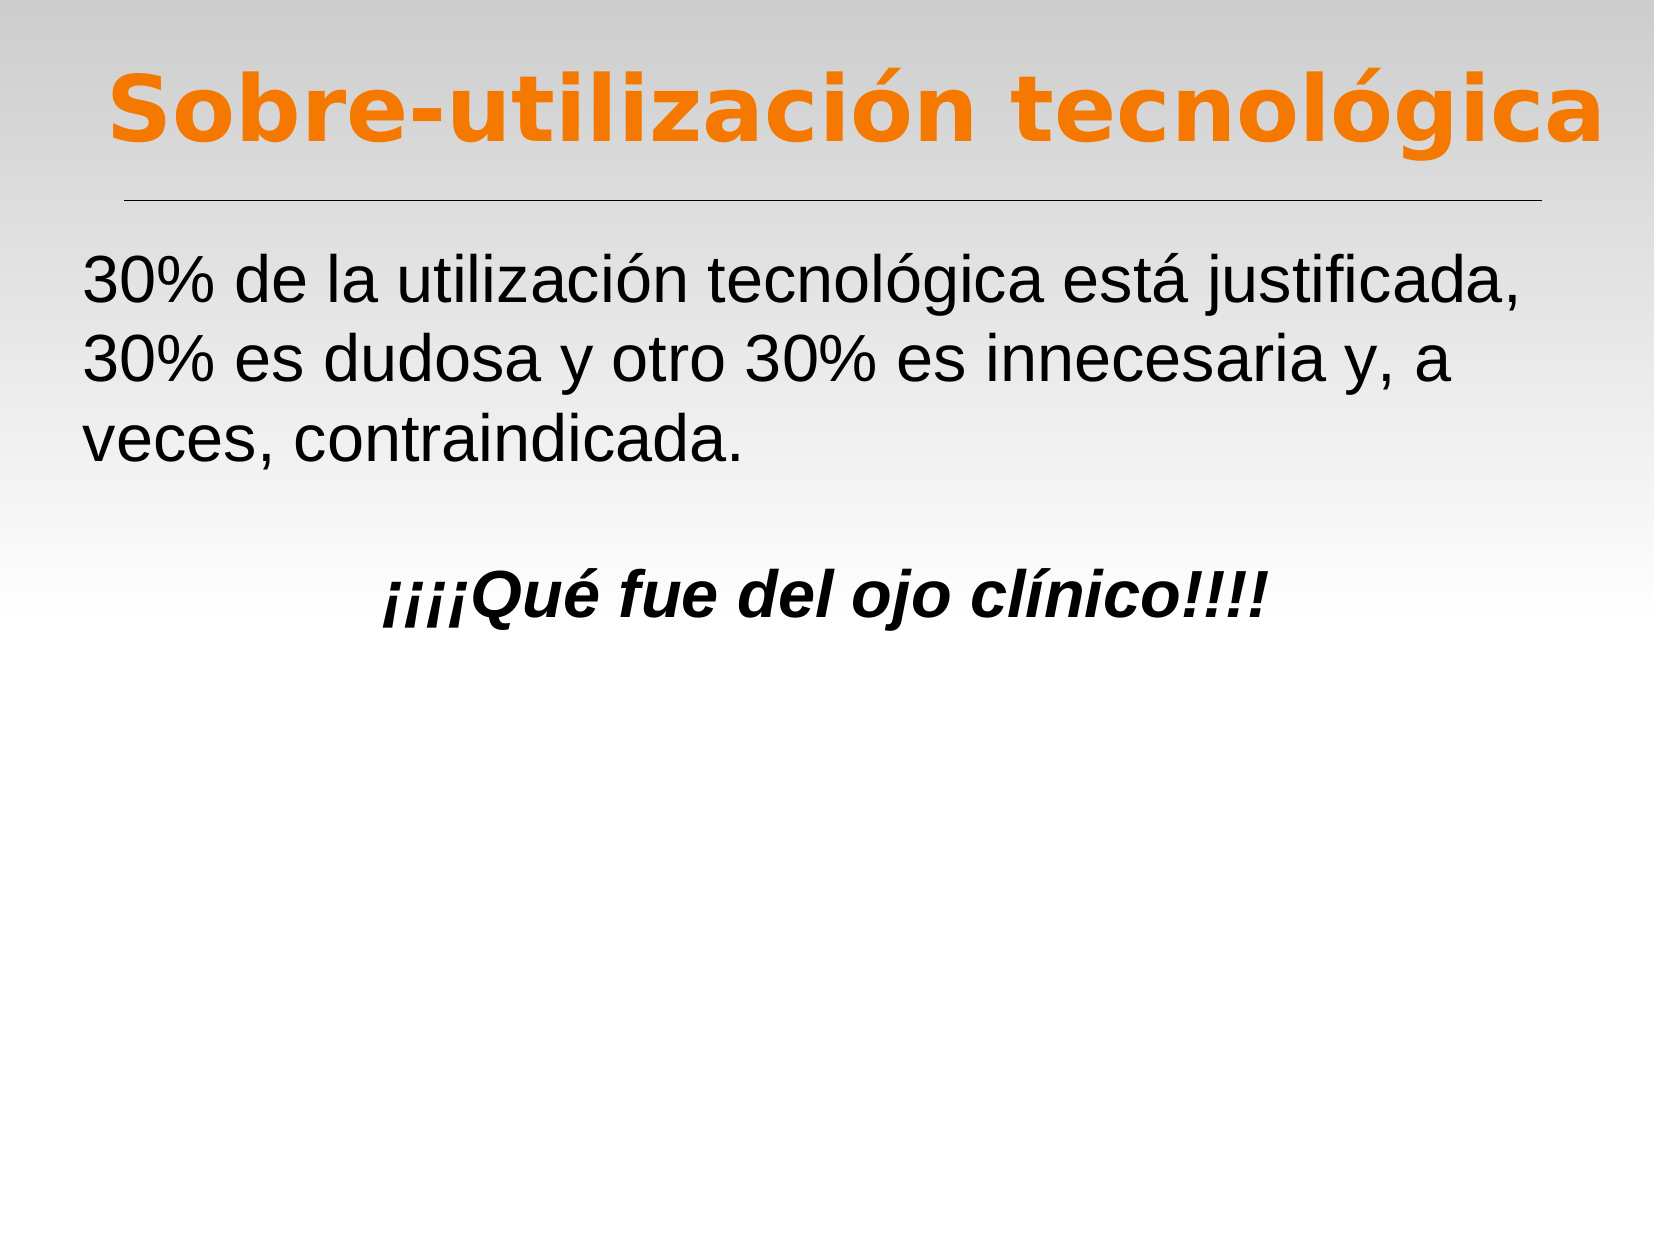

# Sobre-utilización tecnológica
30% de la utilización tecnológica está justificada, 30% es dudosa y otro 30% es innecesaria y, a veces, contraindicada.
¡¡¡¡Qué fue del ojo clínico!!!!